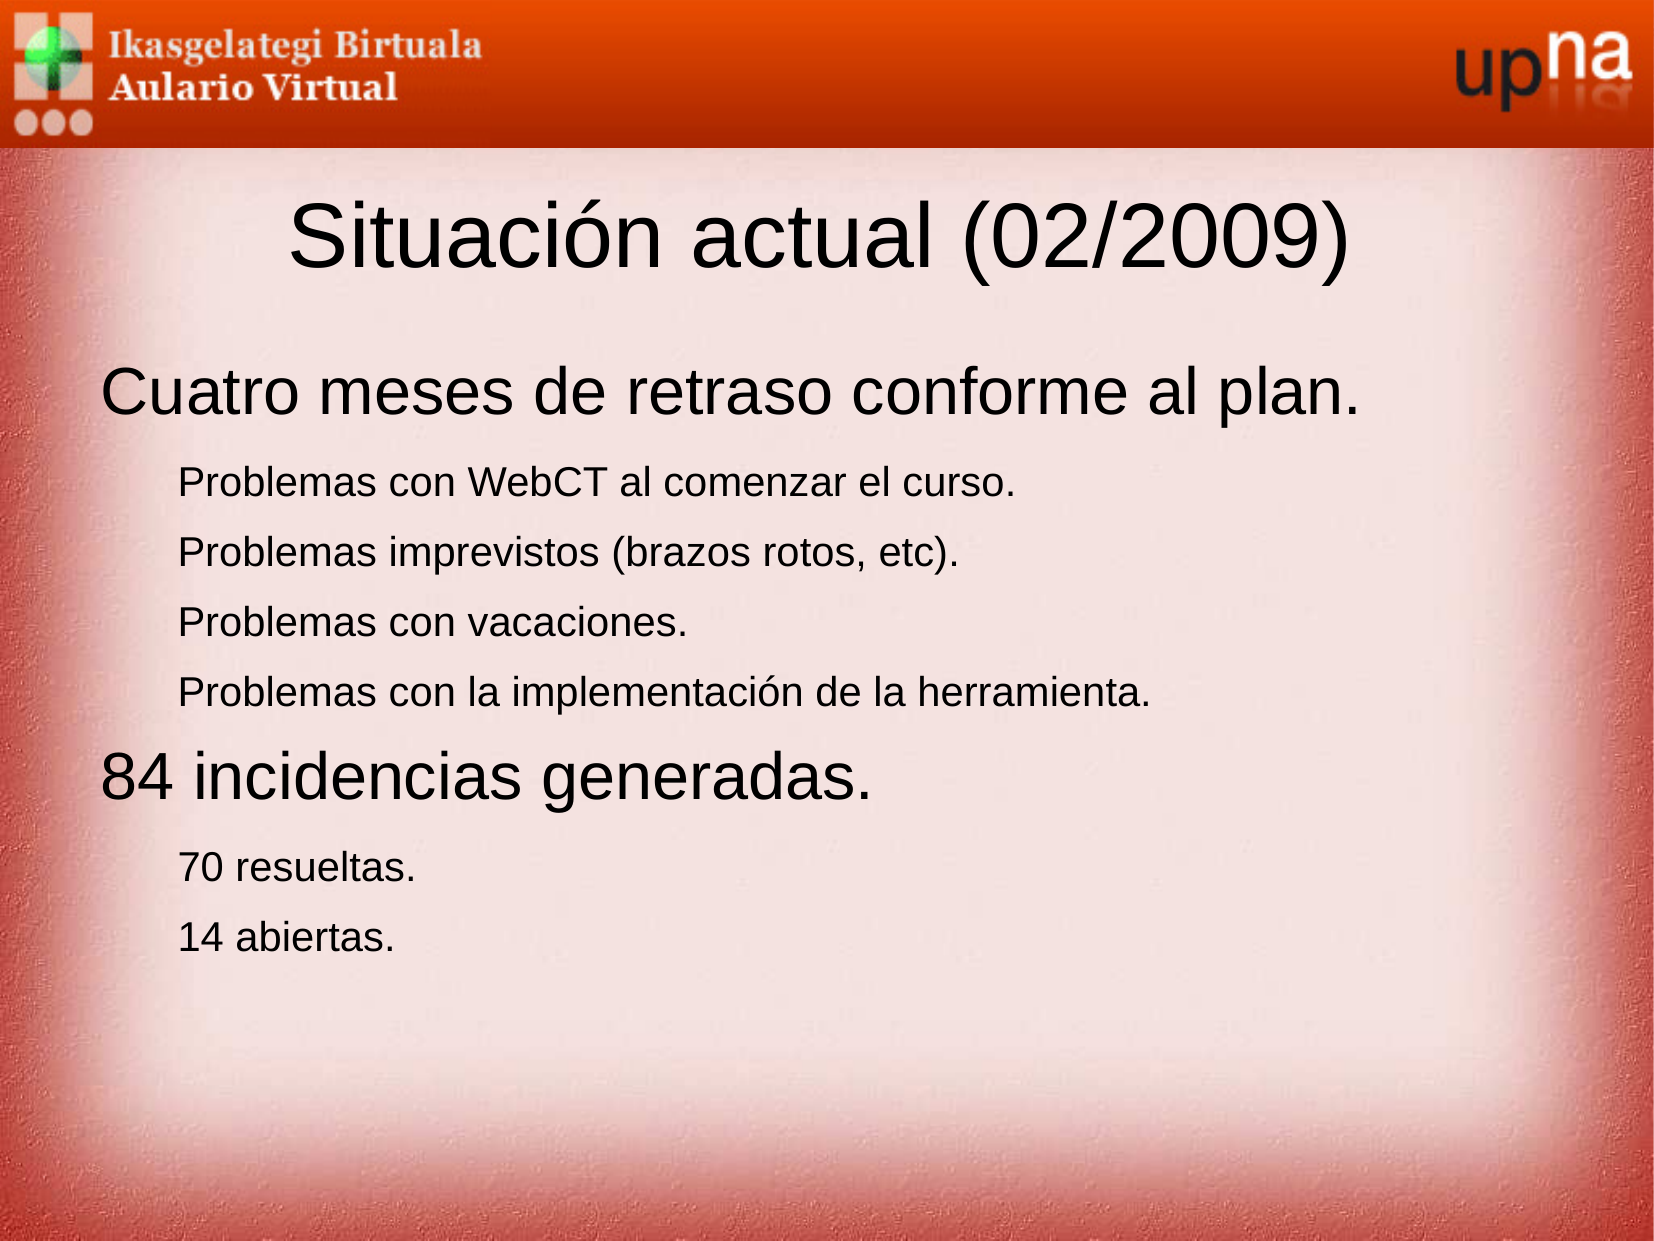

# Situación actual (02/2009)
Cuatro meses de retraso conforme al plan.
Problemas con WebCT al comenzar el curso.
Problemas imprevistos (brazos rotos, etc).
Problemas con vacaciones.
Problemas con la implementación de la herramienta.
84 incidencias generadas.
70 resueltas.
14 abiertas.